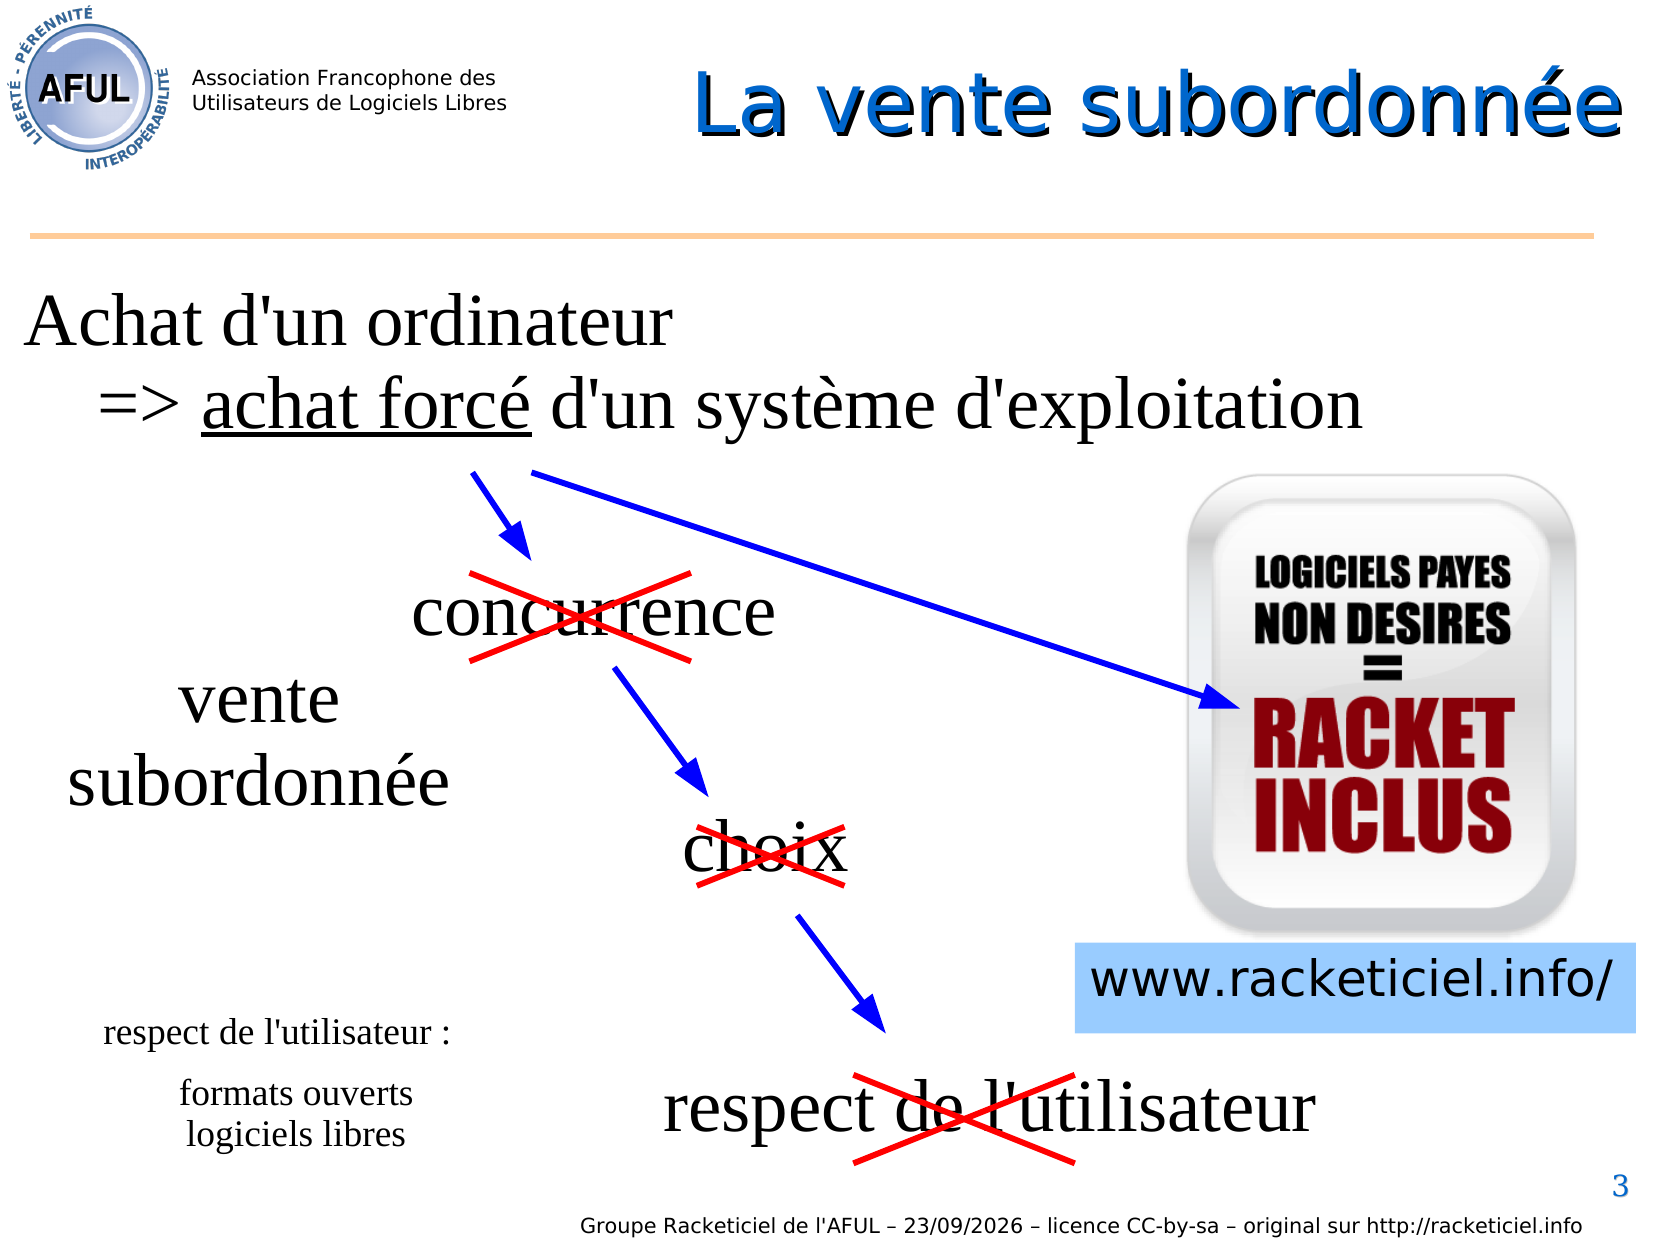

# La vente subordonnée
Achat d'un ordinateur
	=> achat forcé d'un système d'exploitation
concurrence
vente
subordonnée
choix
www.racketiciel.info/
respect de l'utilisateur :
respect de l'utilisateur
formats ouverts
logiciels libres
3